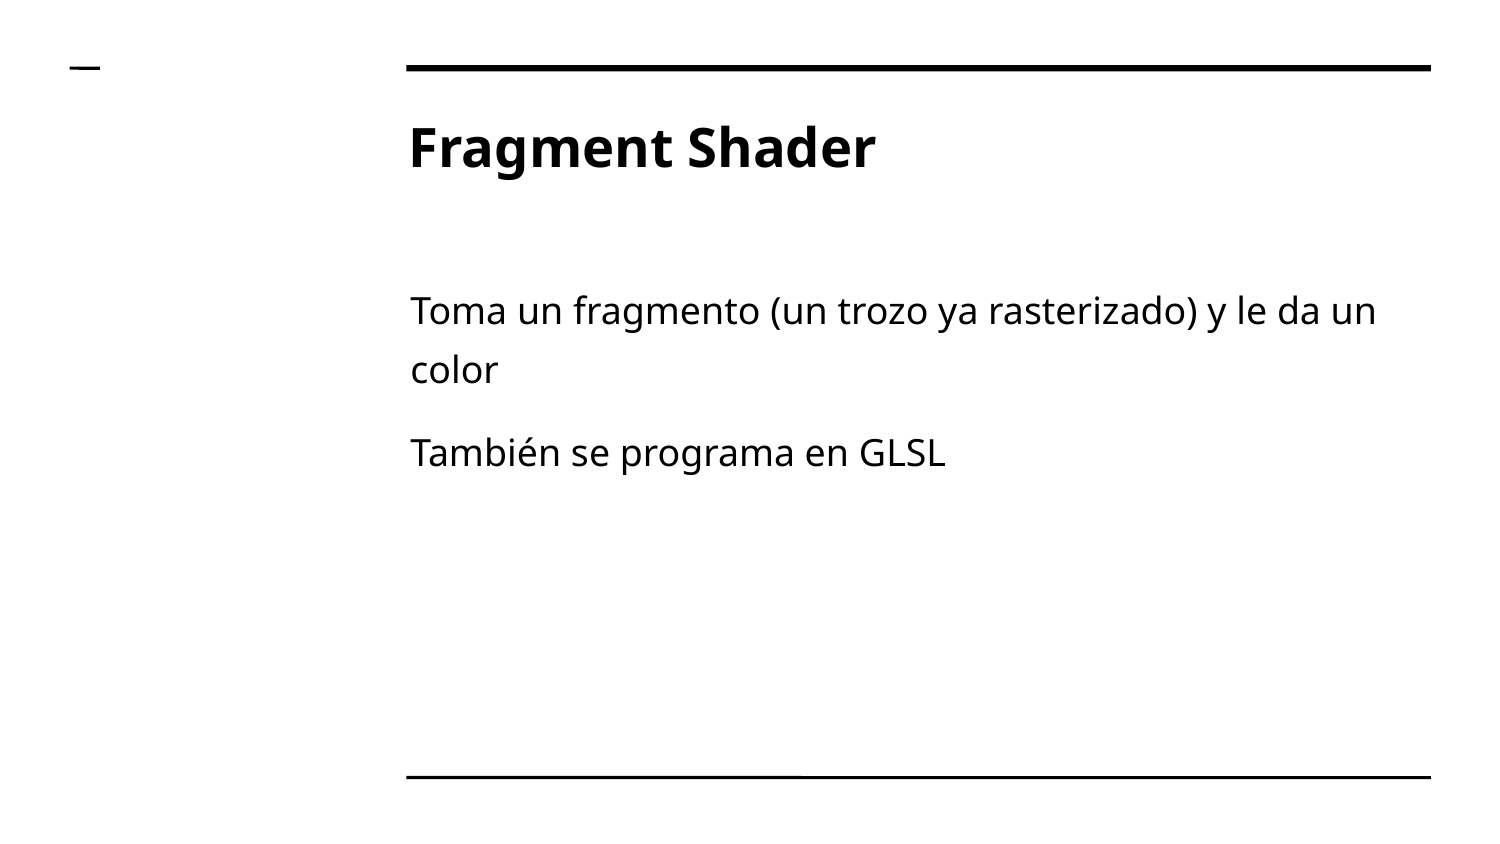

# Fragment Shader
Toma un fragmento (un trozo ya rasterizado) y le da un color
También se programa en GLSL